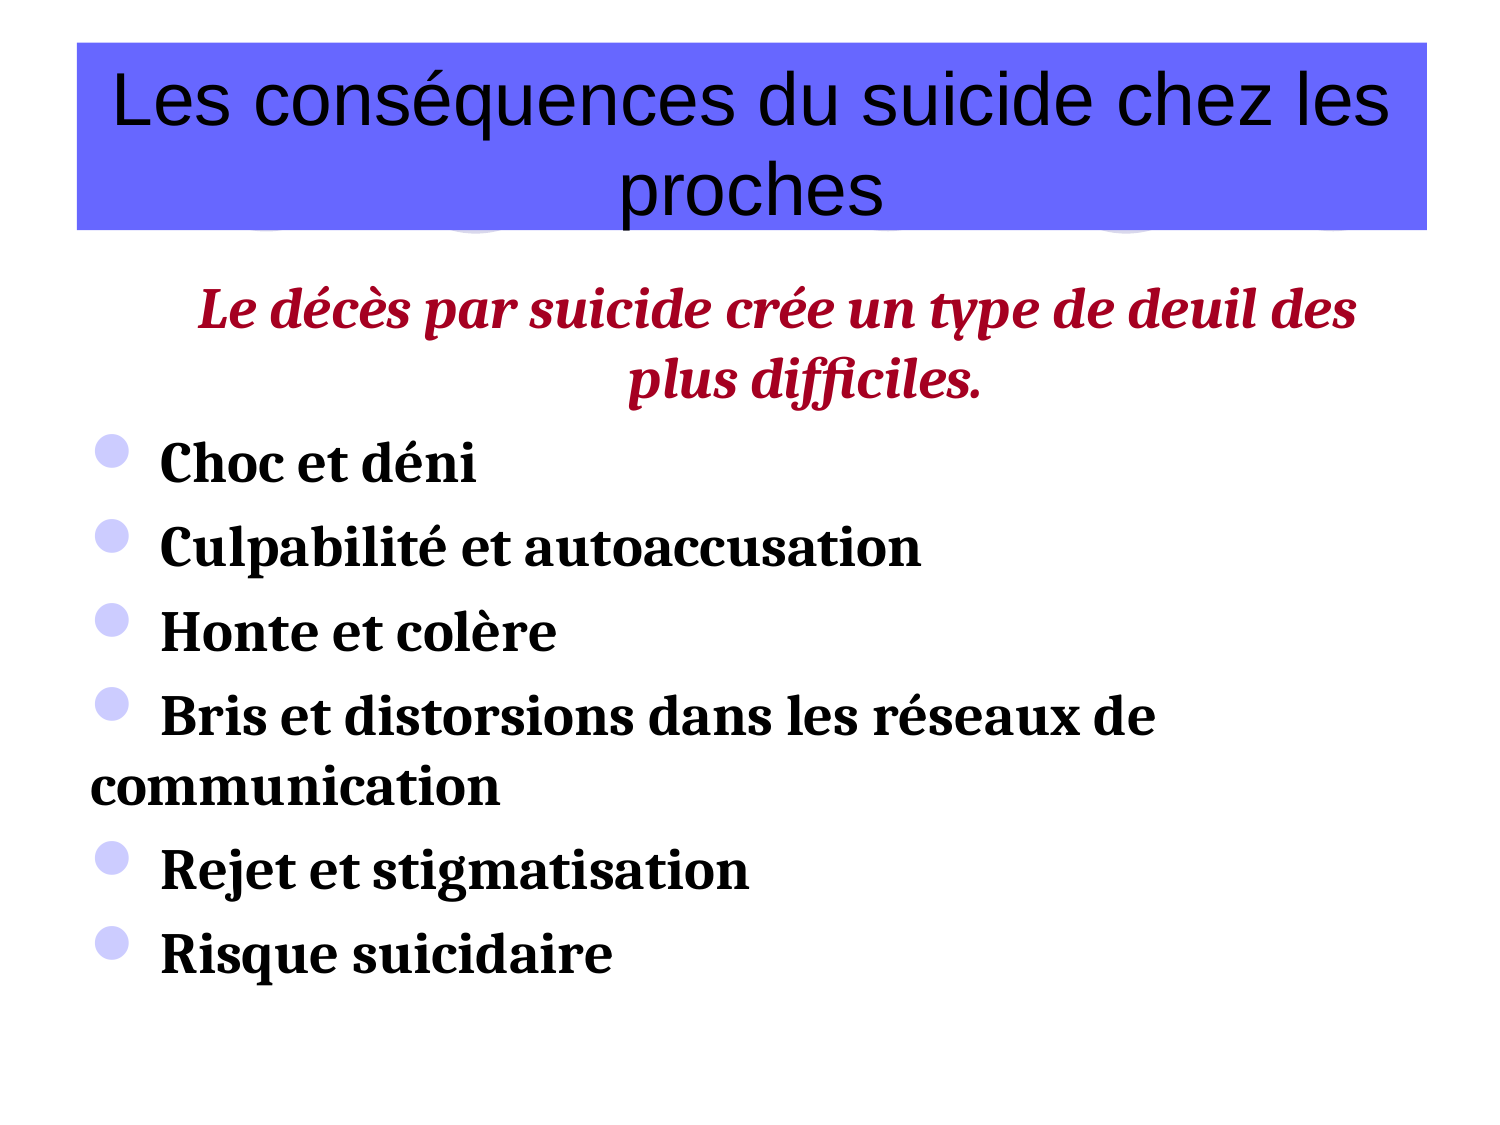

# Les conséquences du suicide chez les proches
Le décès par suicide crée un type de deuil des plus difficiles.
 Choc et déni
 Culpabilité et autoaccusation
 Honte et colère
 Bris et distorsions dans les réseaux de communication
 Rejet et stigmatisation
 Risque suicidaire